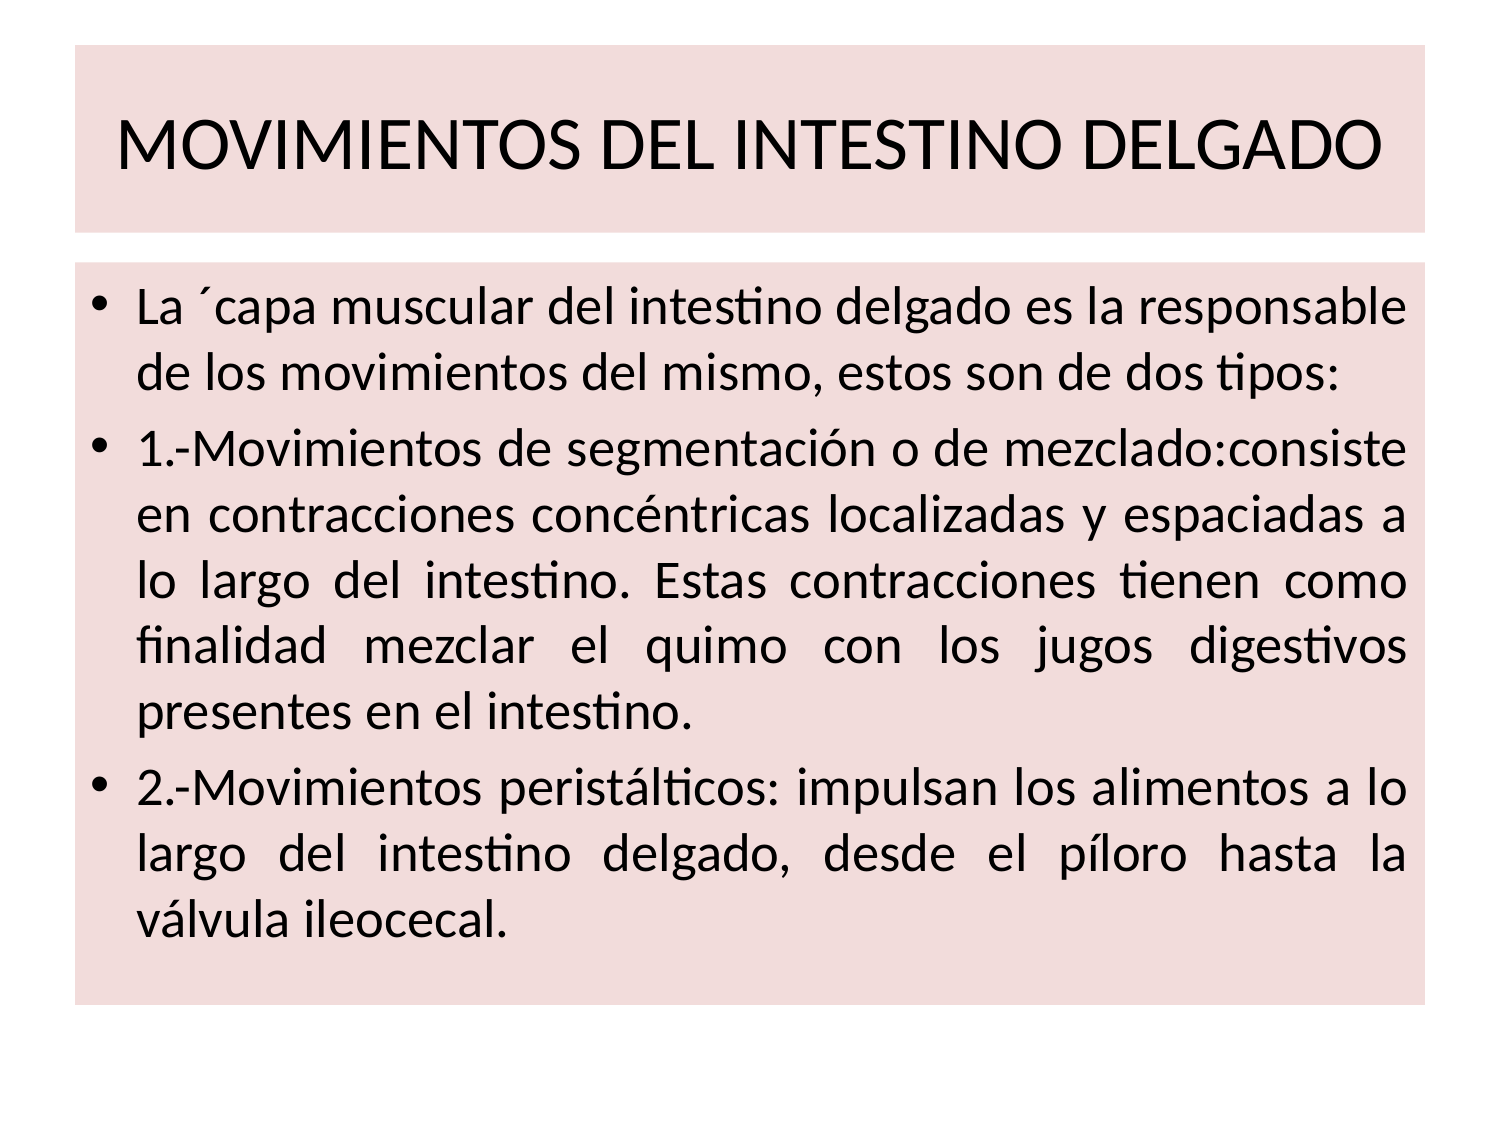

# MOVIMIENTOS DEL INTESTINO DELGADO
La ´capa muscular del intestino delgado es la responsable de los movimientos del mismo, estos son de dos tipos:
1.-Movimientos de segmentación o de mezclado:consiste en contracciones concéntricas localizadas y espaciadas a lo largo del intestino. Estas contracciones tienen como finalidad mezclar el quimo con los jugos digestivos presentes en el intestino.
2.-Movimientos peristálticos: impulsan los alimentos a lo largo del intestino delgado, desde el píloro hasta la válvula ileocecal.